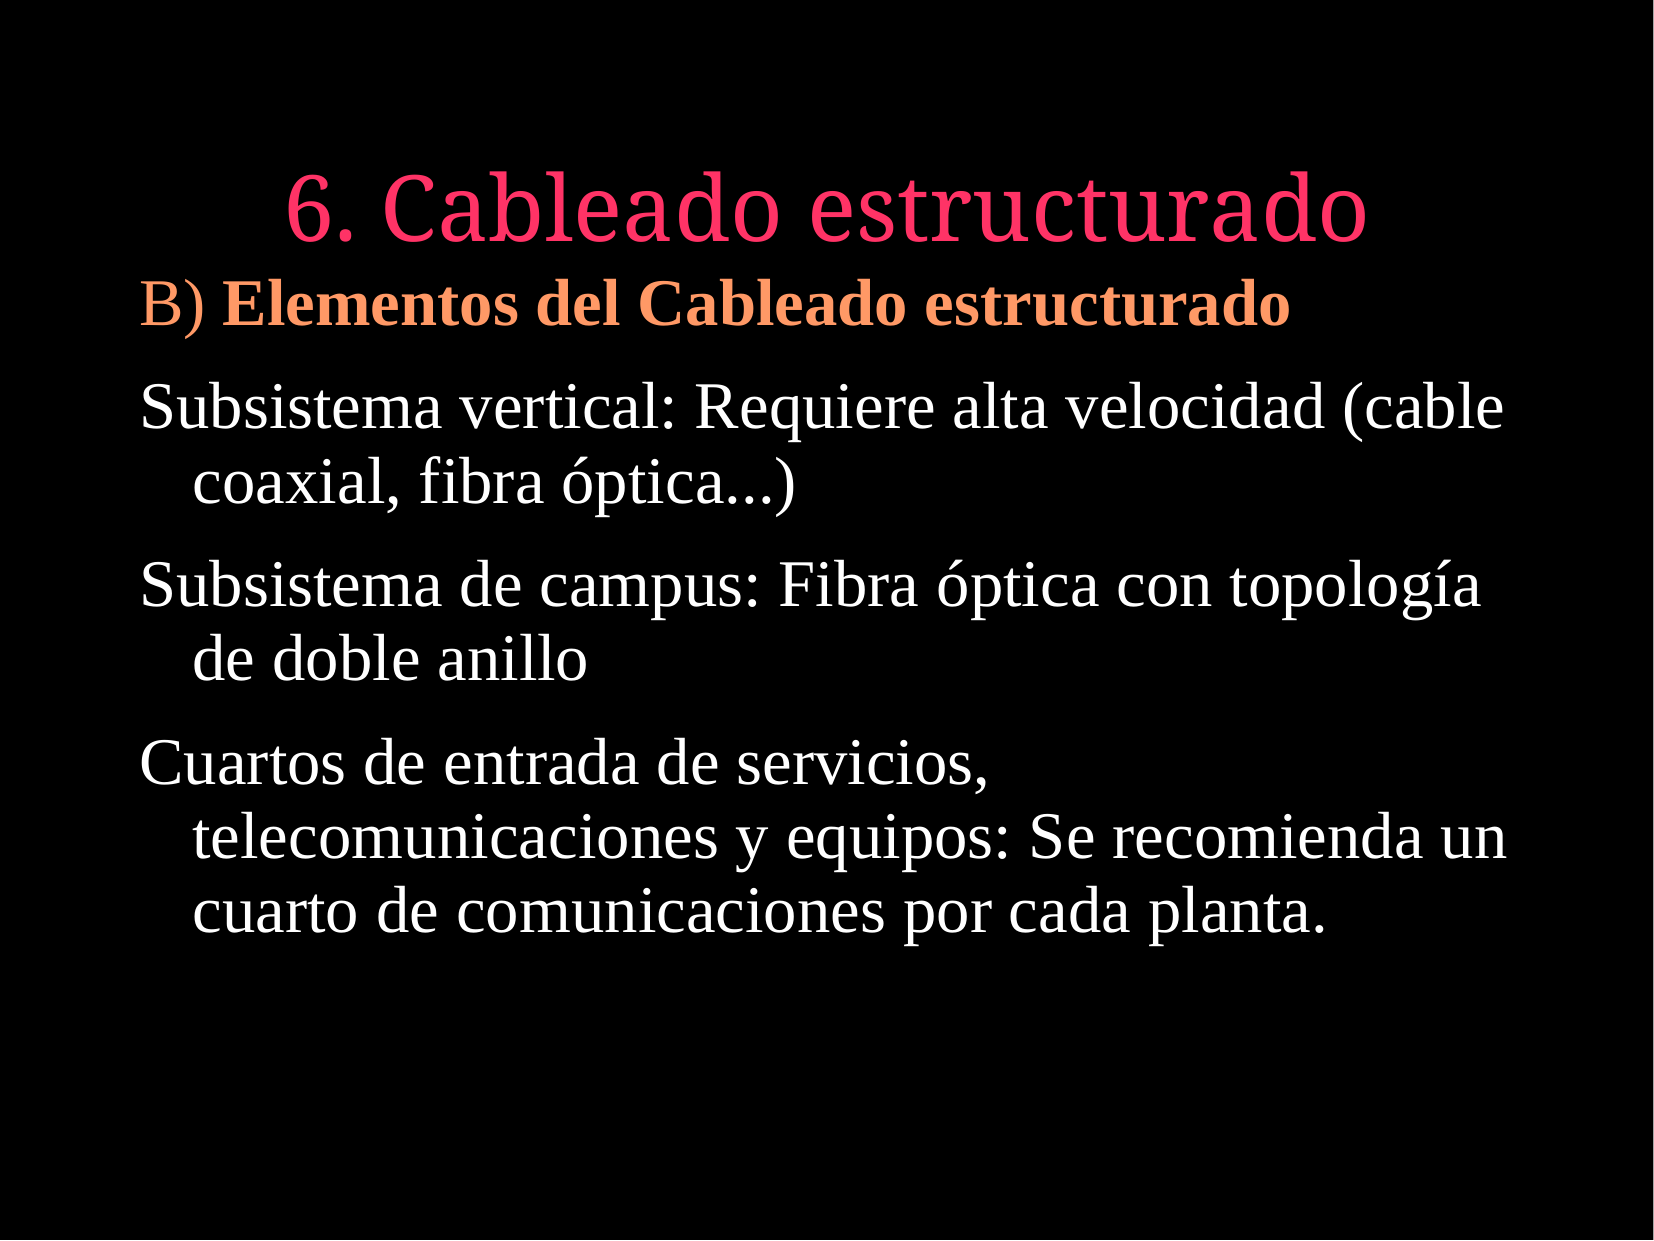

# 6. Cableado estructurado
B) Elementos del Cableado estructurado
Subsistema vertical: Requiere alta velocidad (cable coaxial, fibra óptica...)
Subsistema de campus: Fibra óptica con topología de doble anillo
Cuartos de entrada de servicios, telecomunicaciones y equipos: Se recomienda un cuarto de comunicaciones por cada planta.